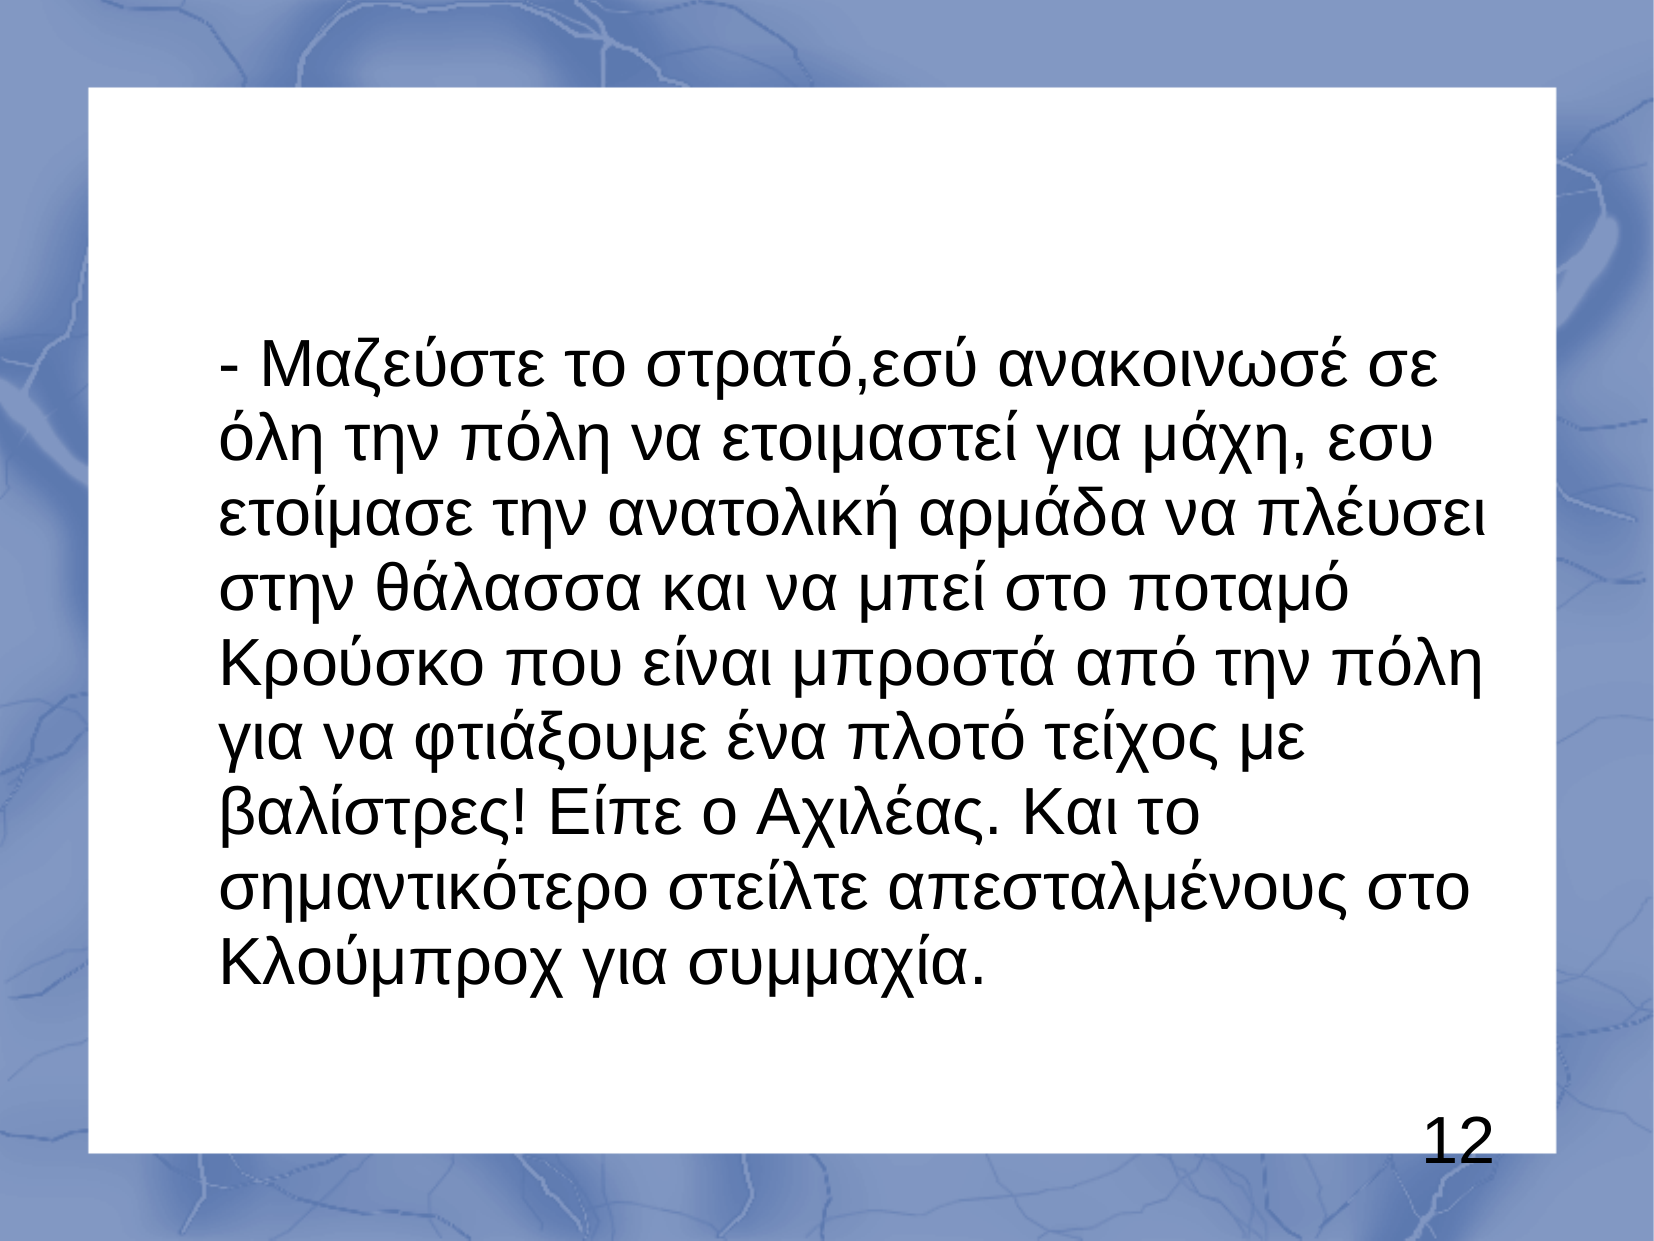

#
- Μαζεύστε το στρατό,εσύ ανακοινωσέ σε όλη την πόλη να ετοιμαστεί για μάχη, εσυ ετοίμασε την ανατολική αρμάδα να πλέυσει στην θάλασσα και να μπεί στο ποταμό Κρούσκο που είναι μπροστά από την πόλη για να φτιάξουμε ένα πλοτό τείχος με βαλίστρες! Είπε ο Αχιλέας. Και το σημαντικότερο στείλτε απεσταλμένους στο Κλούμπροχ για συμμαχία.
 12